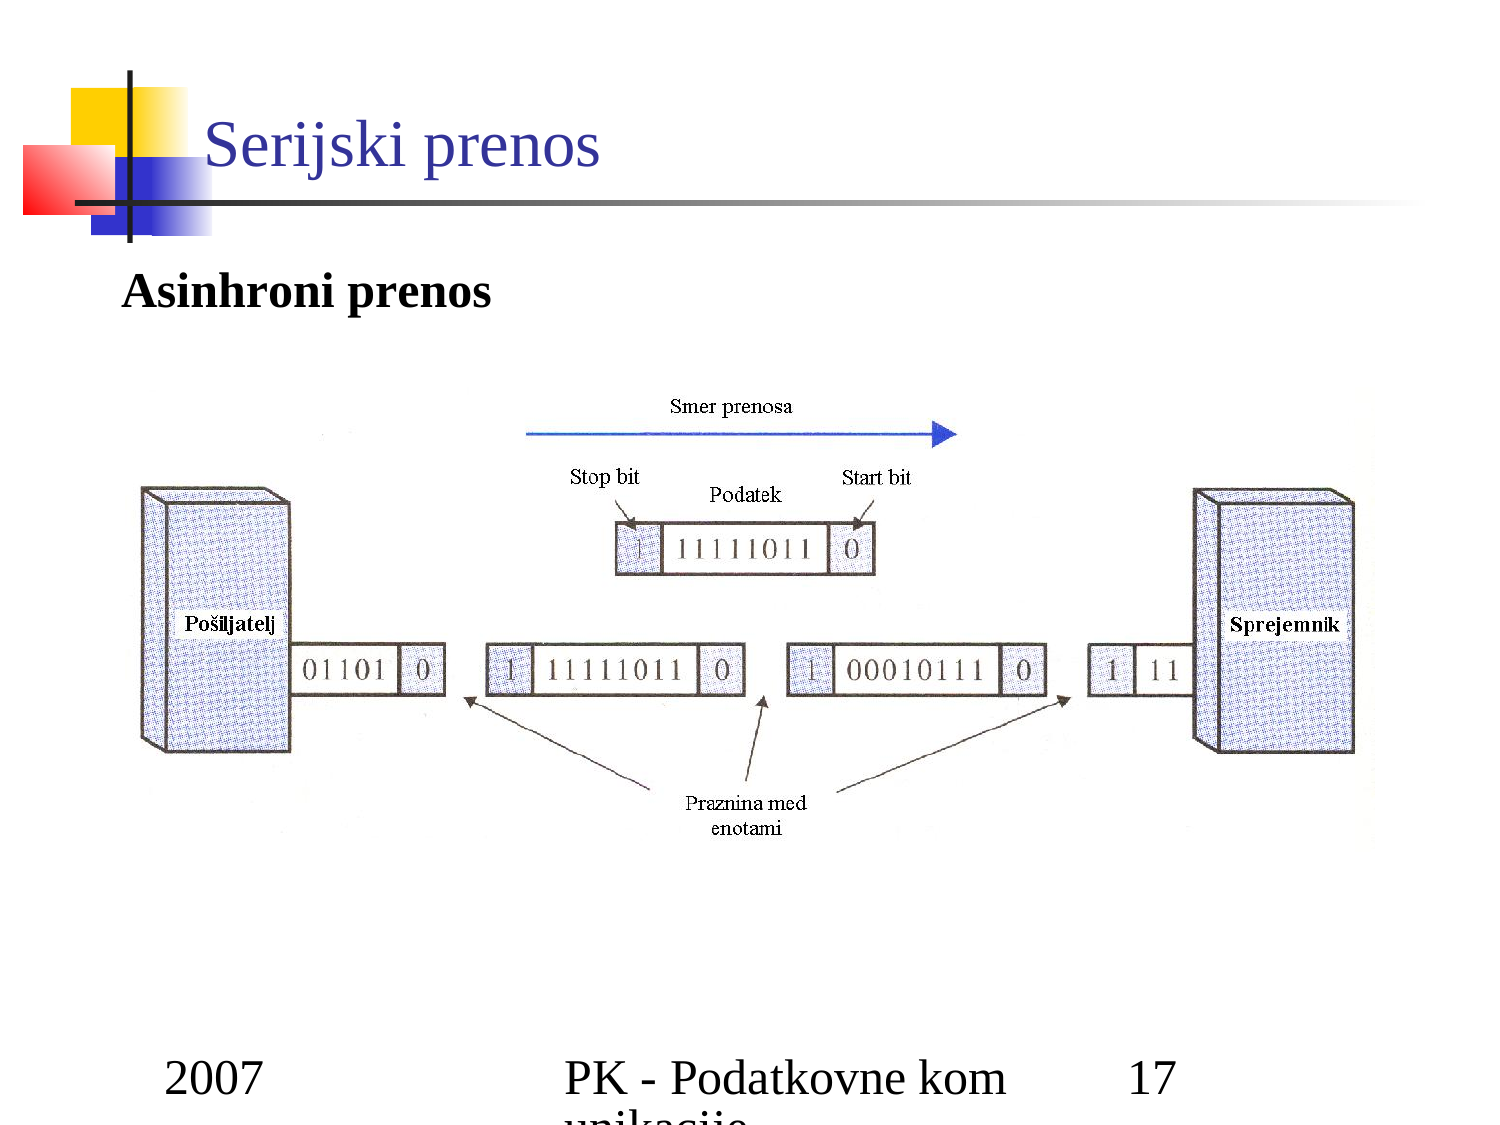

# Serijski prenos
	Asinhroni prenos
2007
PK - Podatkovne komunikacije
17